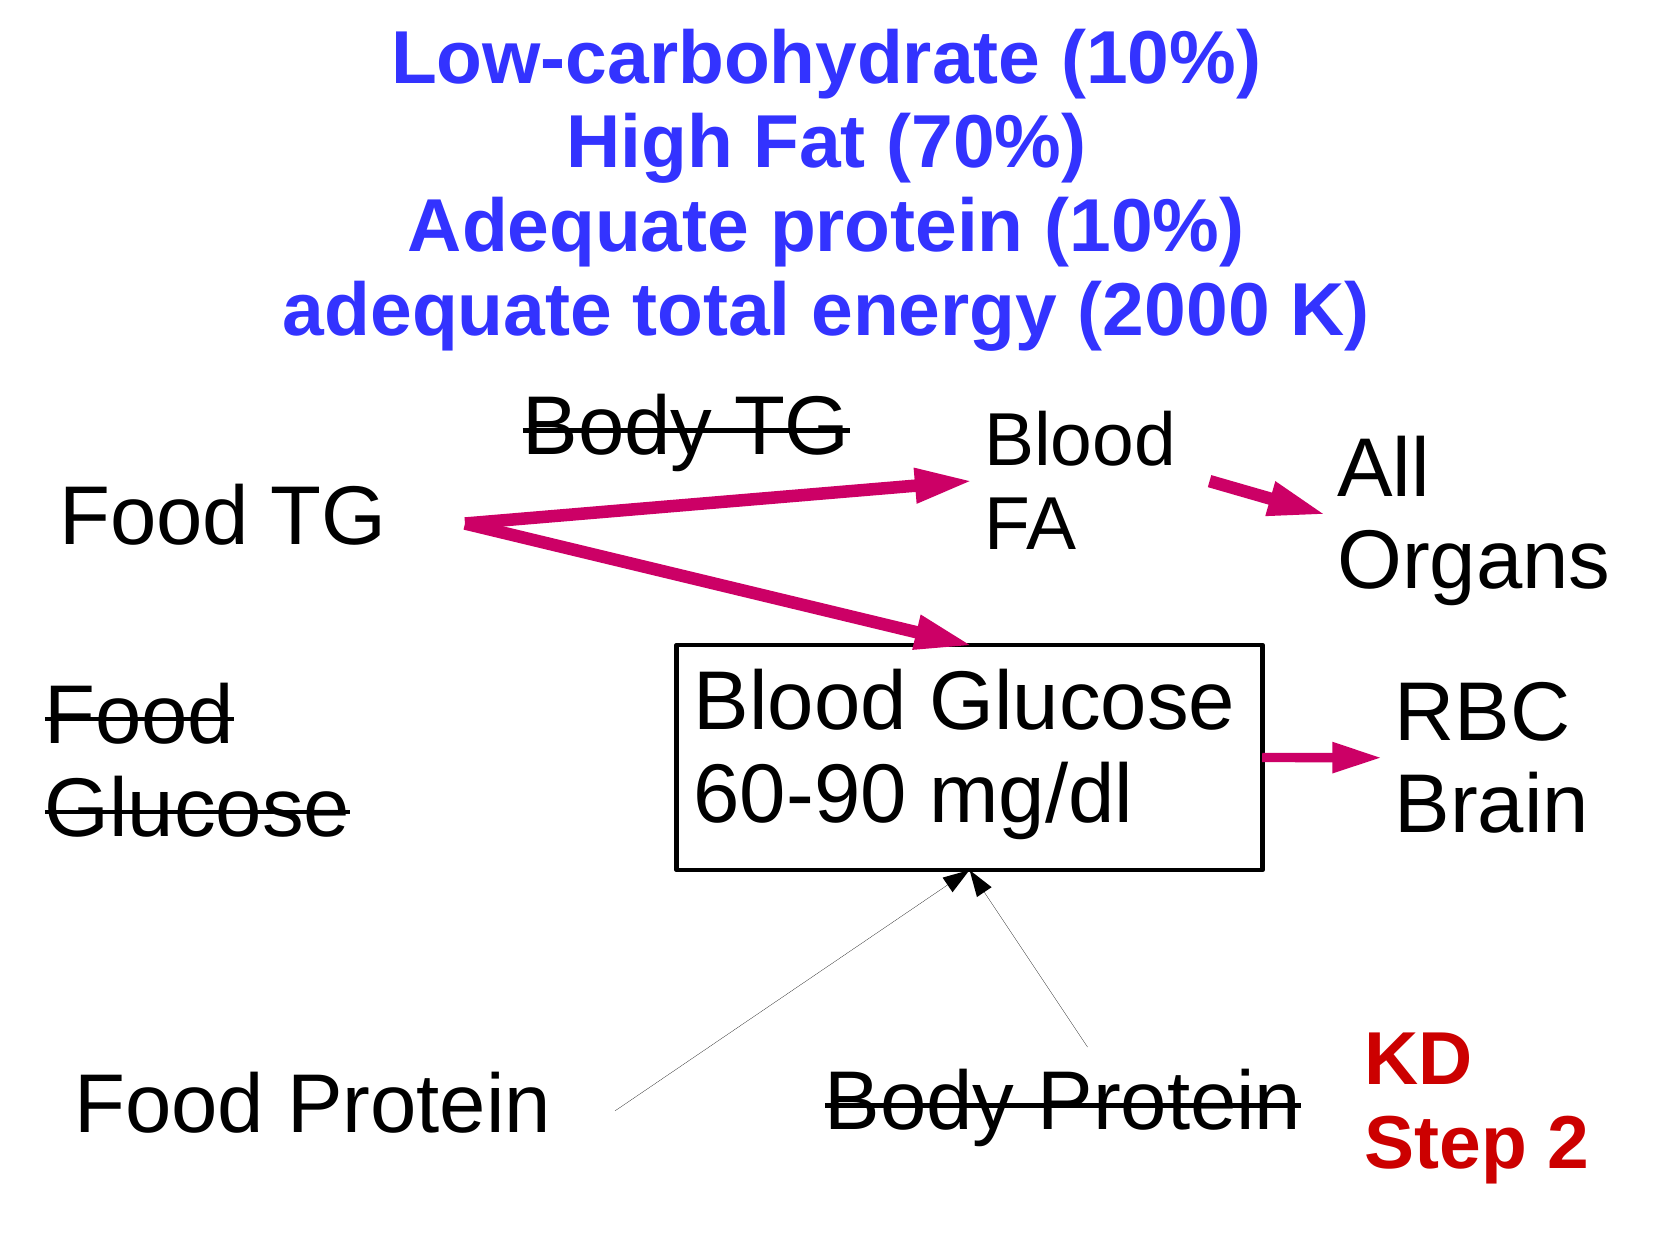

Low-carbohydrate (10%)
High Fat (70%)
Adequate protein (10%)
adequate total energy (2000 K)
#
Body TG
Blood
FA
All Organs
Food TG
Blood Glucose 60-90 mg/dl
RBC
Brain
Food Glucose
KD
Step 2
Body Protein
Food Protein